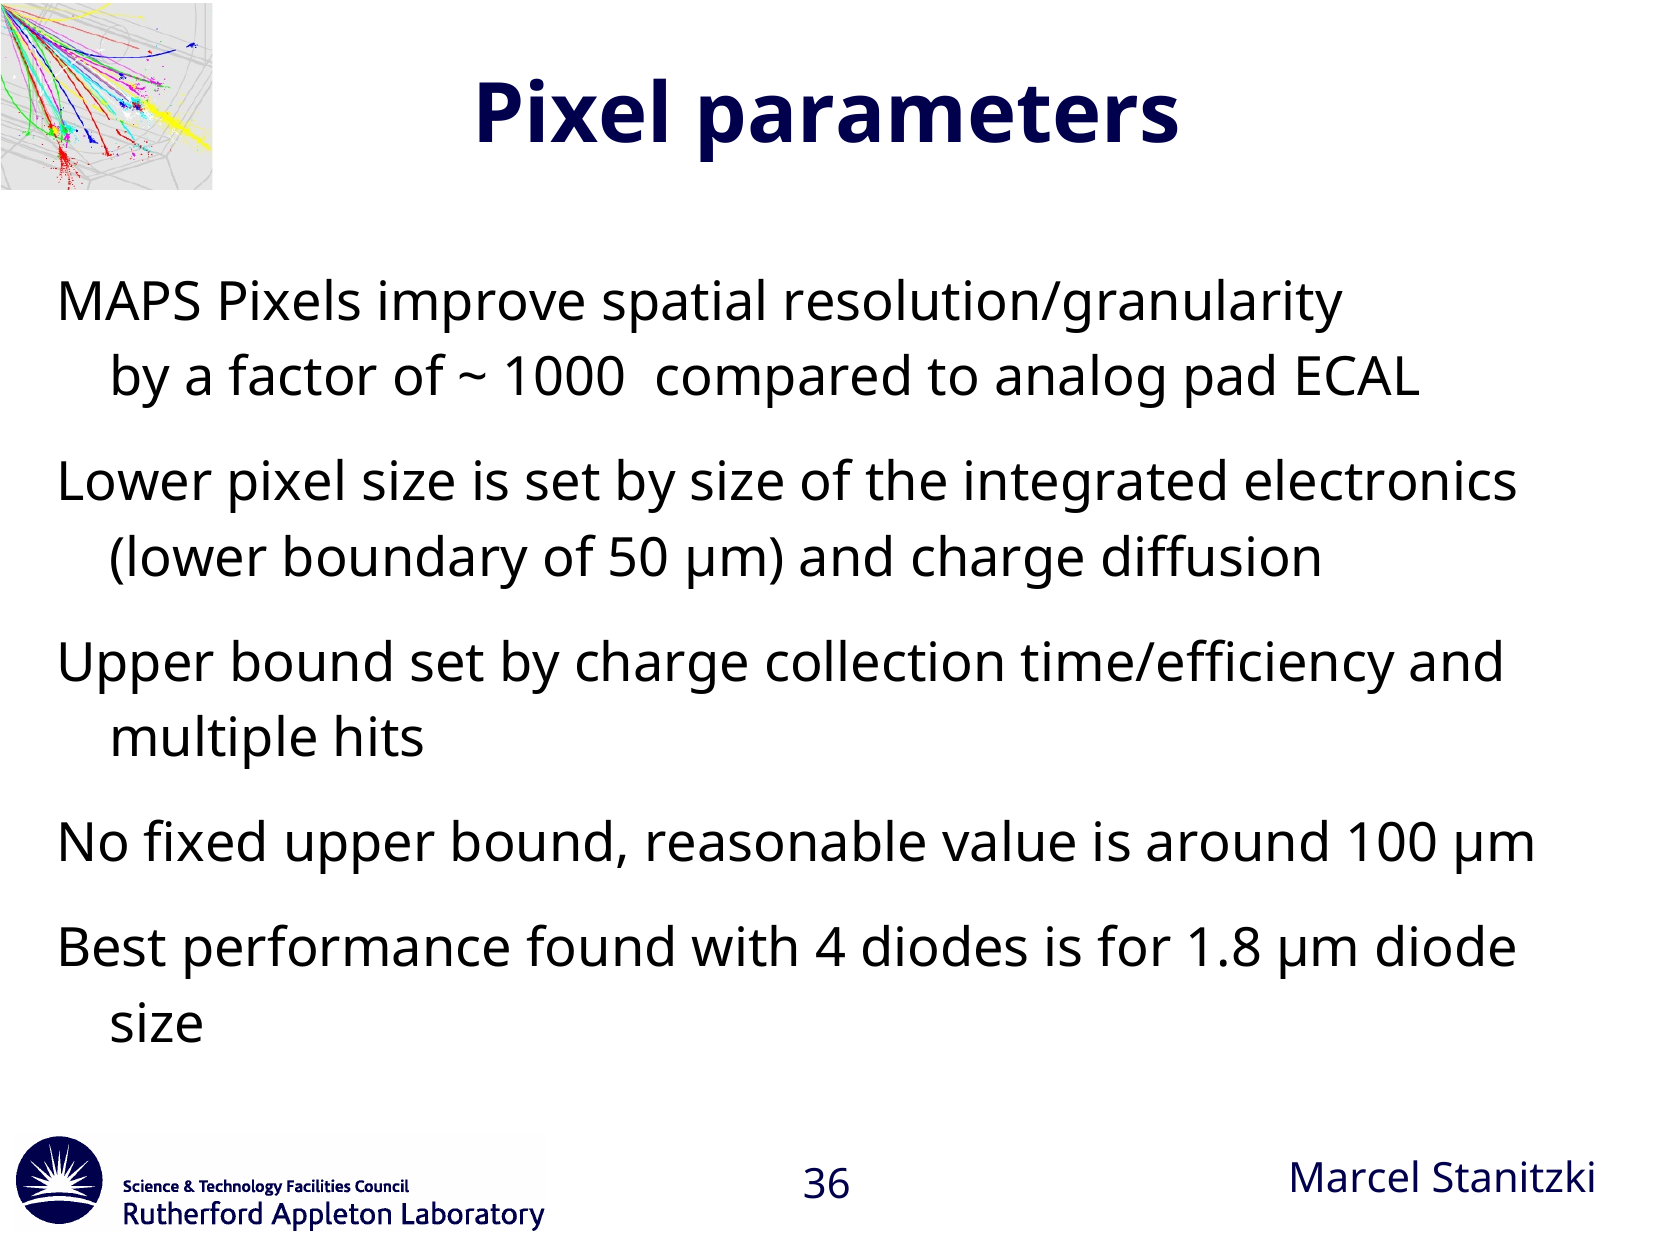

# Pixel parameters
MAPS Pixels improve spatial resolution/granularity
by a factor of ~ 1000 compared to analog pad ECAL
Lower pixel size is set by size of the integrated electronics (lower boundary of 50 µm) and charge diffusion
Upper bound set by charge collection time/efficiency and multiple hits
No fixed upper bound, reasonable value is around 100 µm
Best performance found with 4 diodes is for 1.8 µm diode size